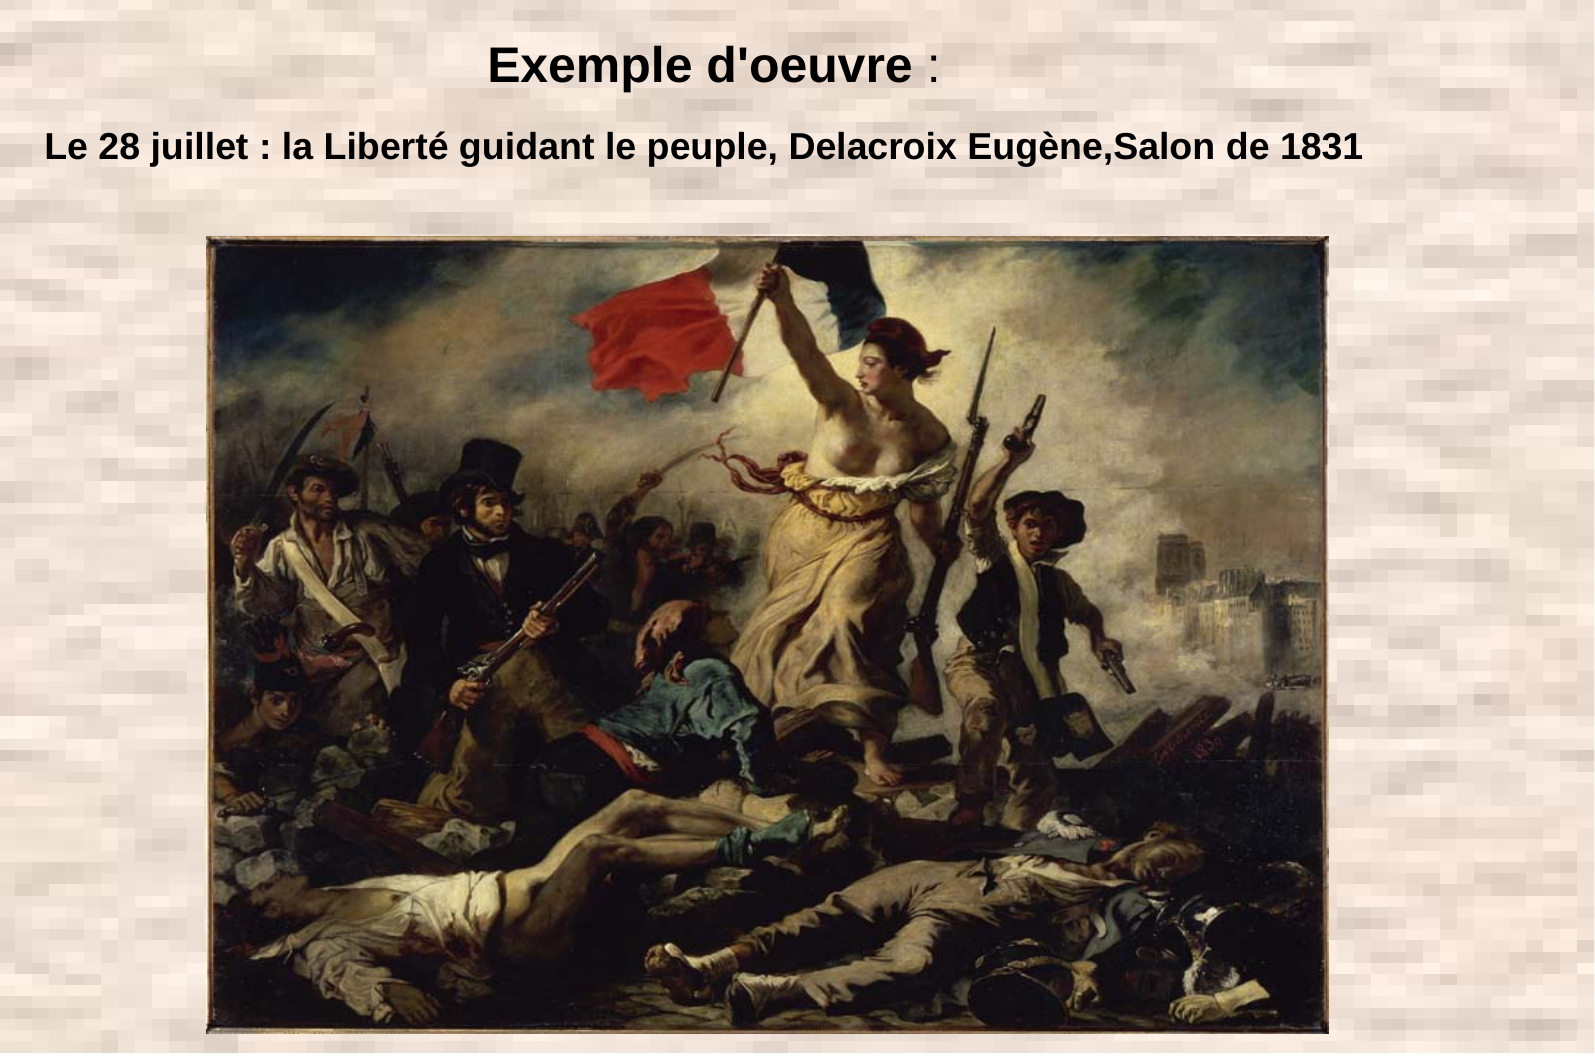

Exemple d'oeuvre :
#
Le 28 juillet : la Liberté guidant le peuple, Delacroix Eugène,Salon de 1831